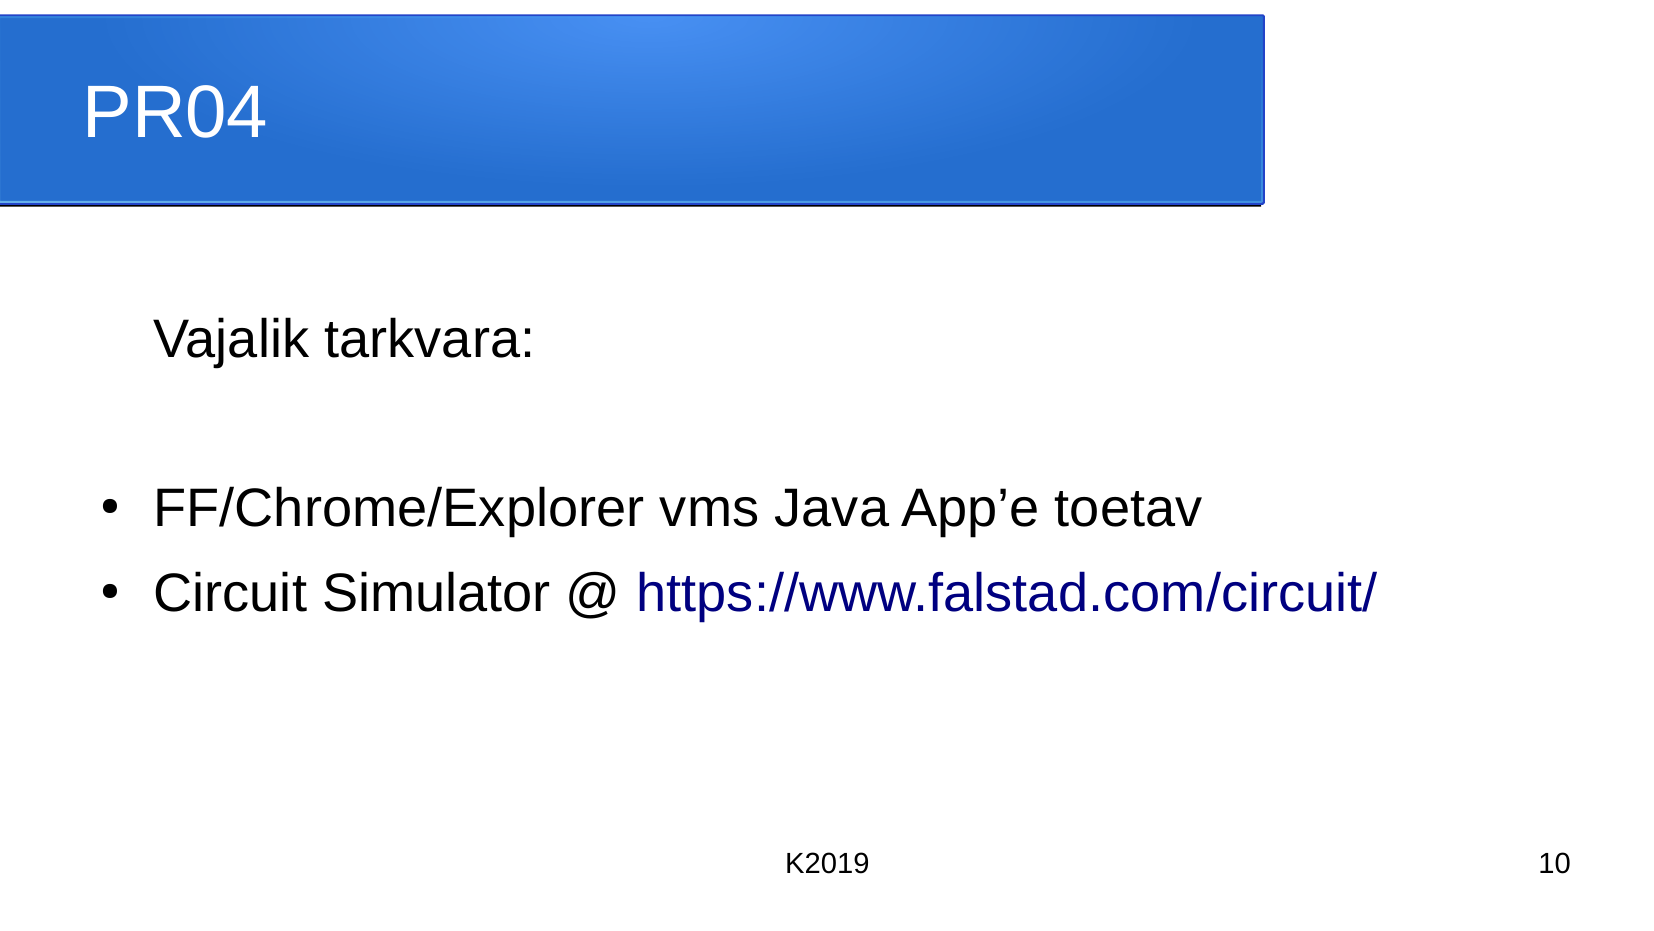

# PR04
Vajalik tarkvara:
FF/Chrome/Explorer vms Java App’e toetav
Circuit Simulator @ https://www.falstad.com/circuit/
K2019
10